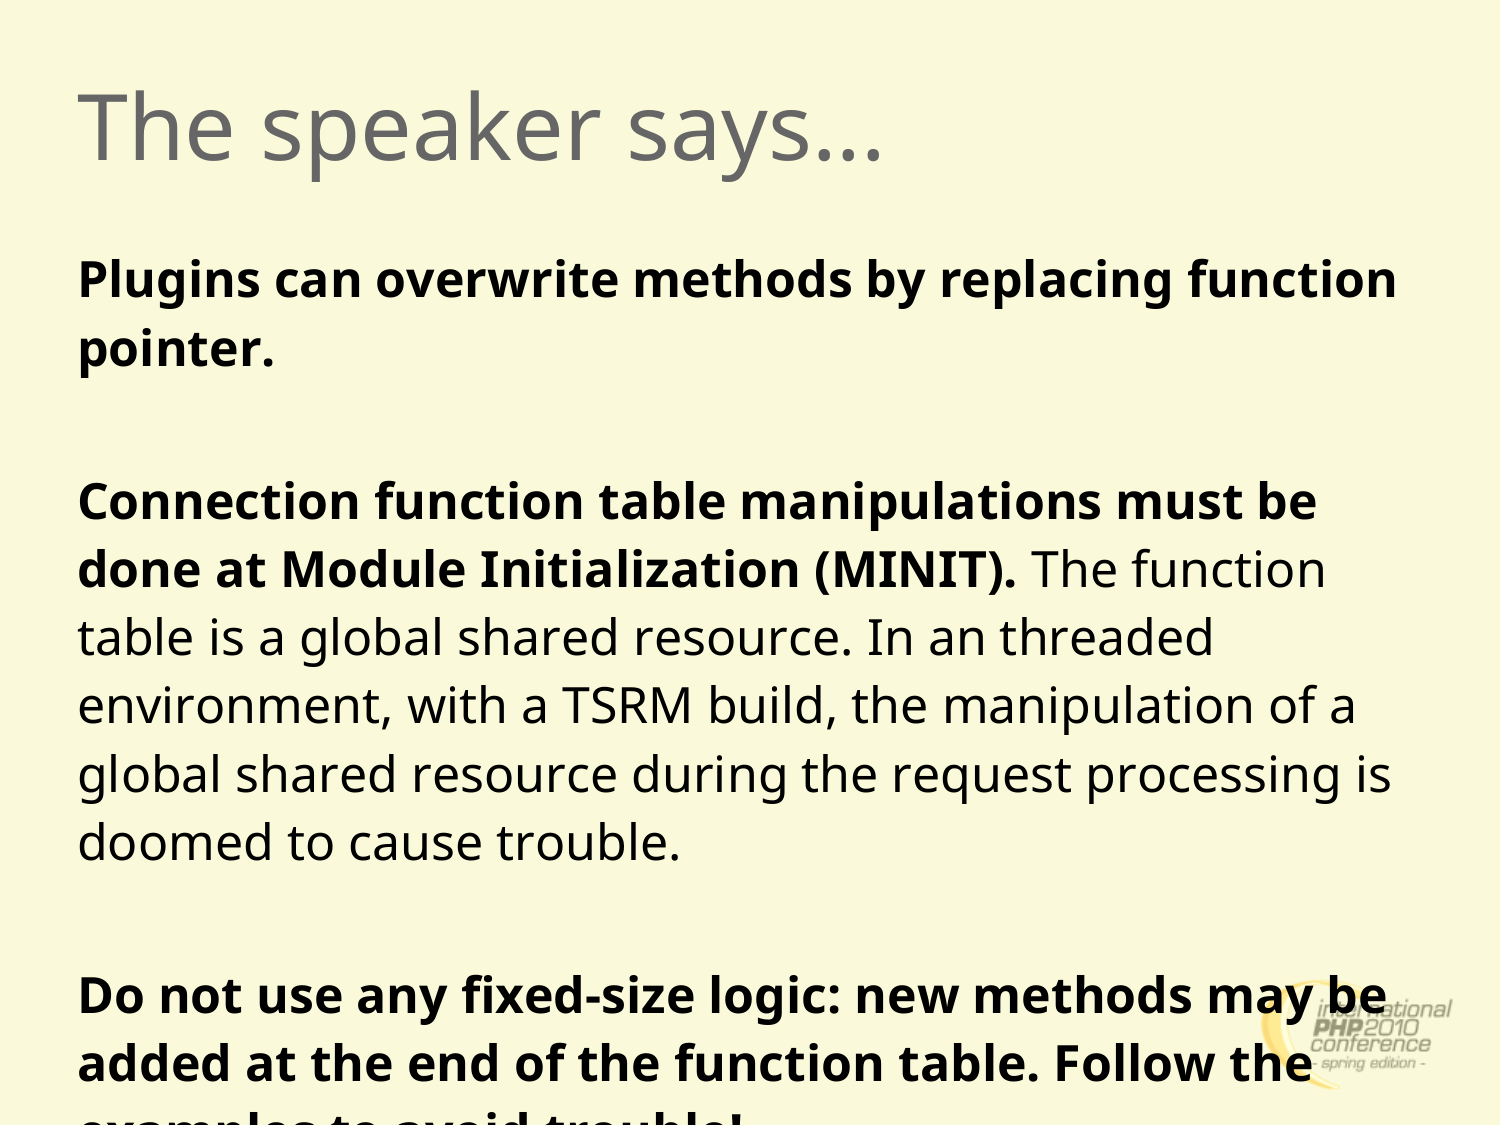

# The speaker says...
Plugins can overwrite methods by replacing function pointer.
Connection function table manipulations must be done at Module Initialization (MINIT). The function table is a global shared resource. In an threaded environment, with a TSRM build, the manipulation of a global shared resource during the request processing is doomed to cause trouble.
Do not use any fixed-size logic: new methods may be added at the end of the function table. Follow the examples to avoid trouble!